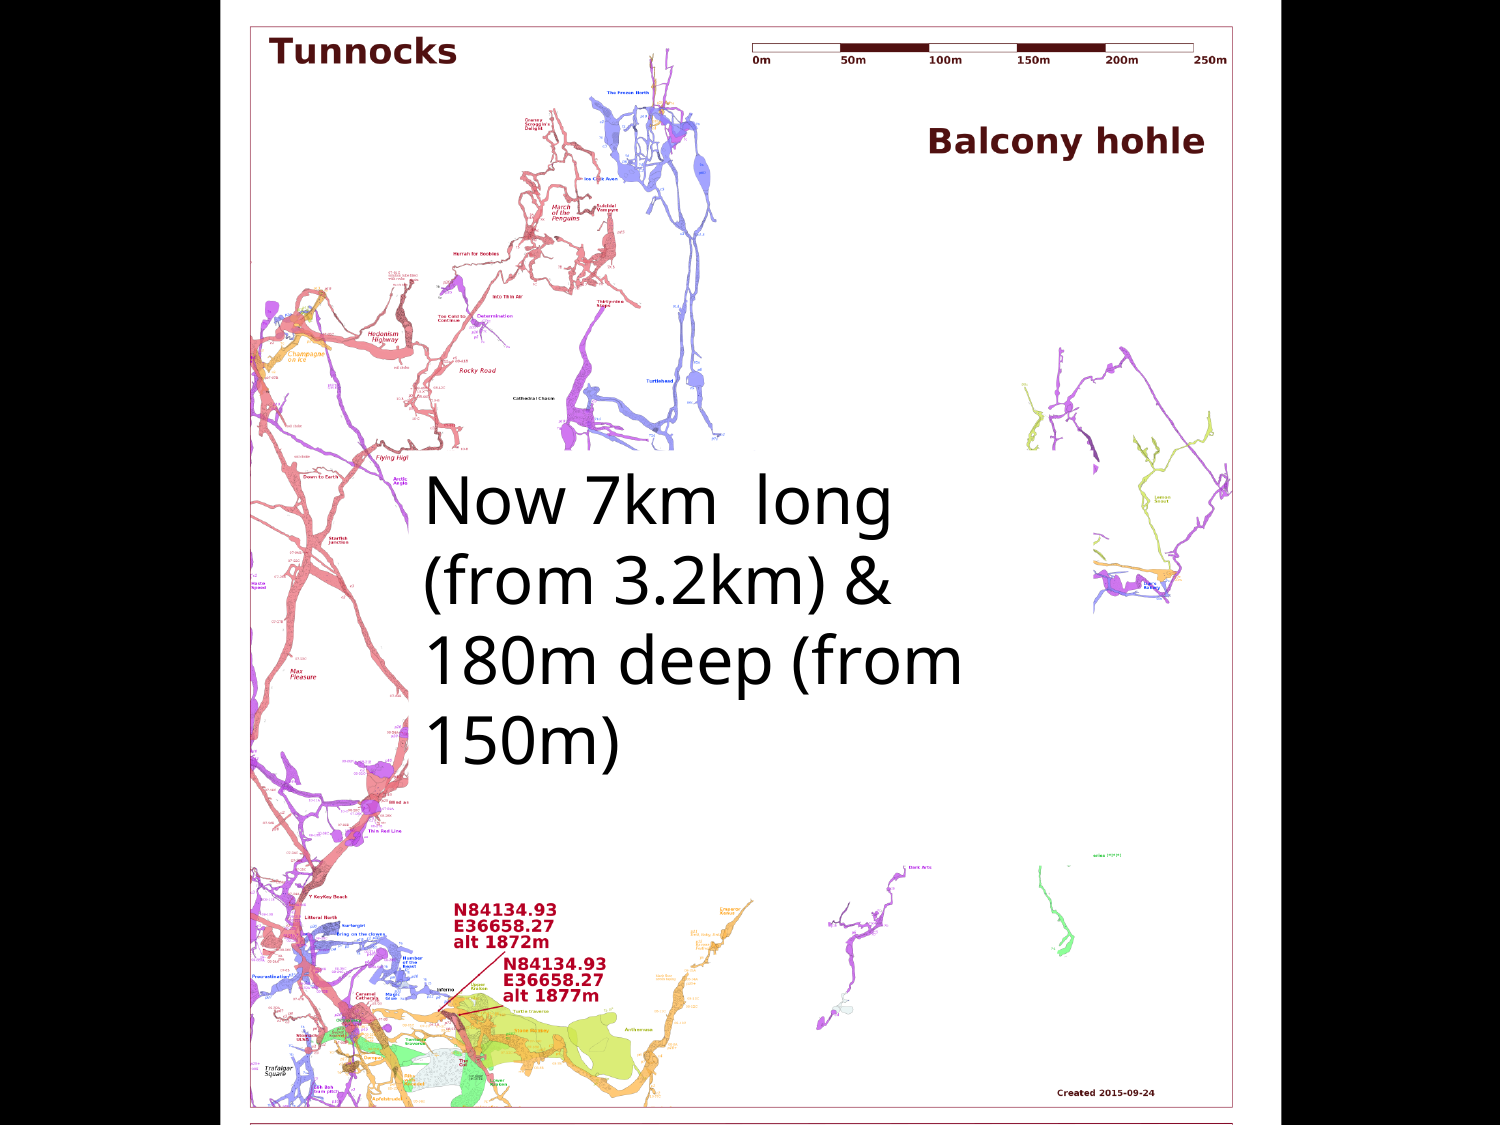

Now 7km long (from 3.2km) & 180m deep (from 150m)